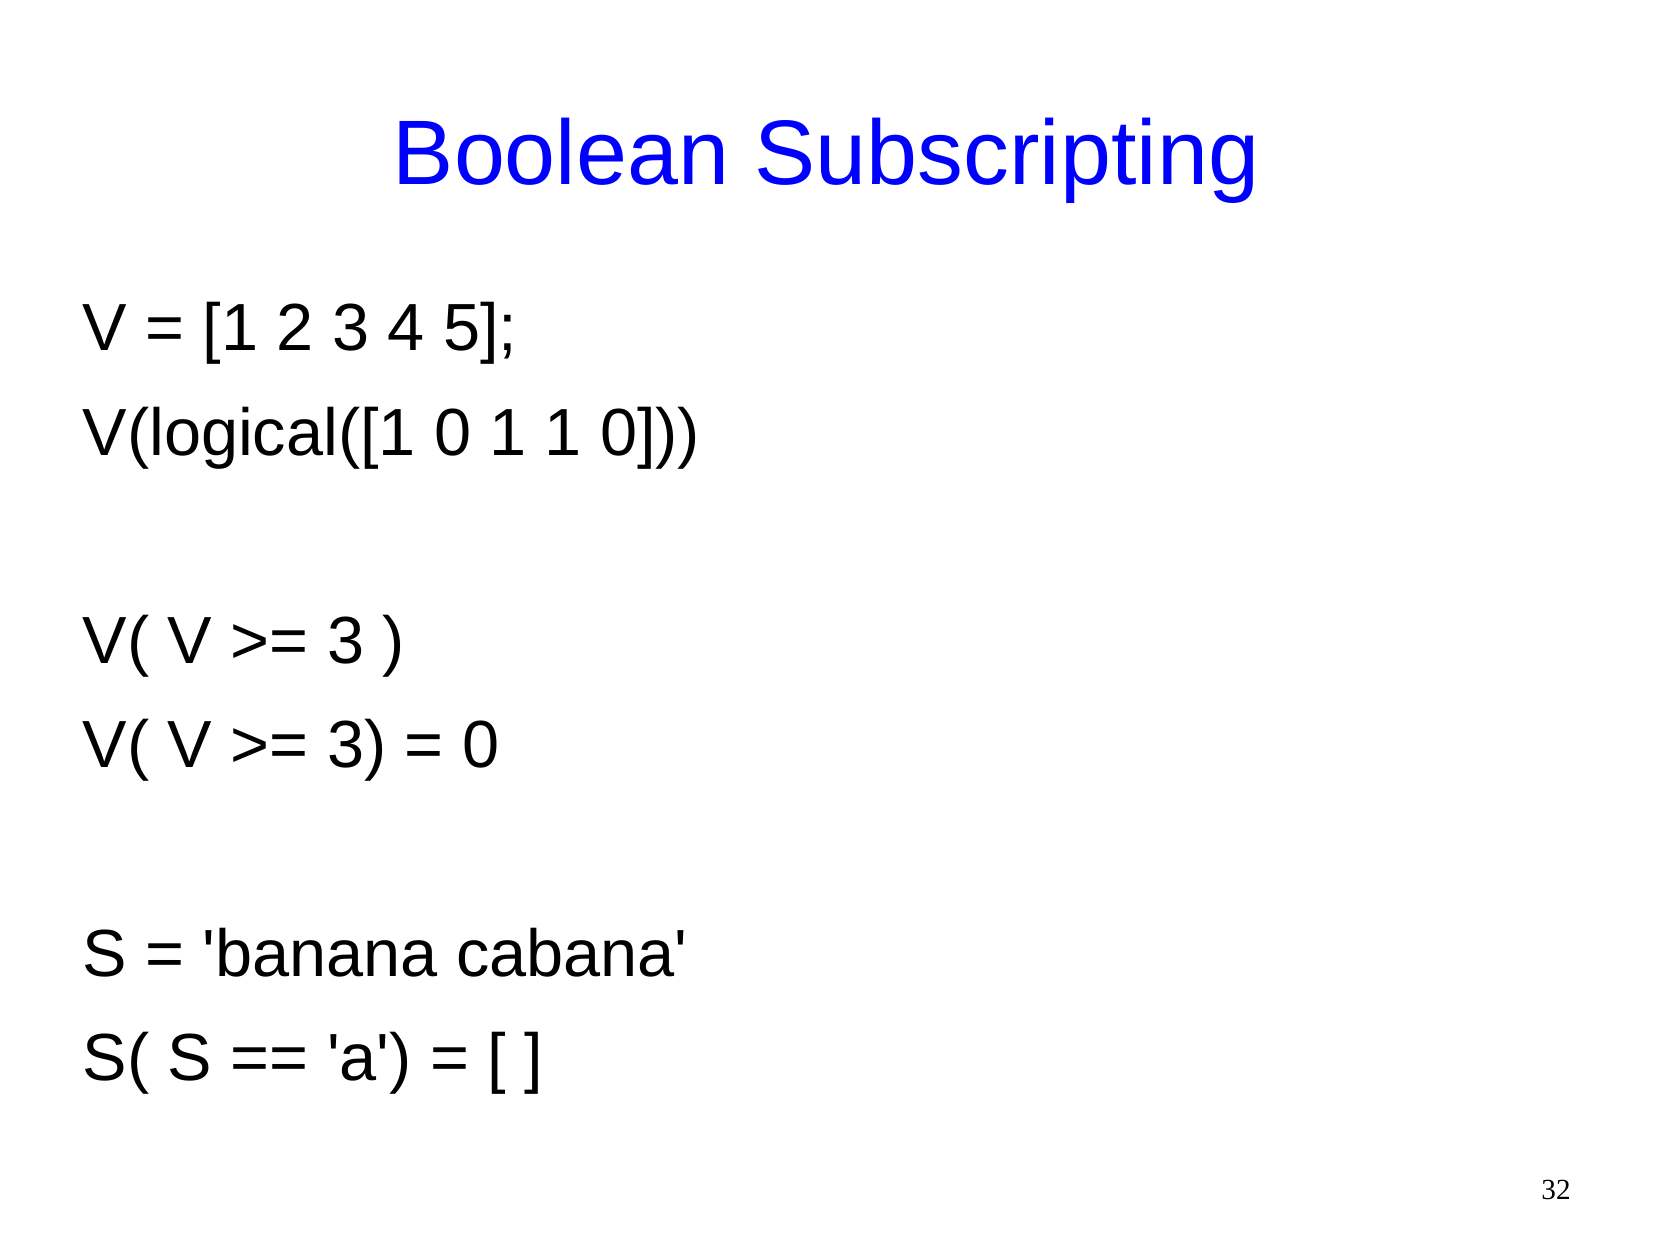

# Boolean Subscripting
V = [1 2 3 4 5];
V(logical([1 0 1 1 0]))
V( V >= 3 )
V( V >= 3) = 0
S = 'banana cabana'
S( S == 'a') = [ ]
32